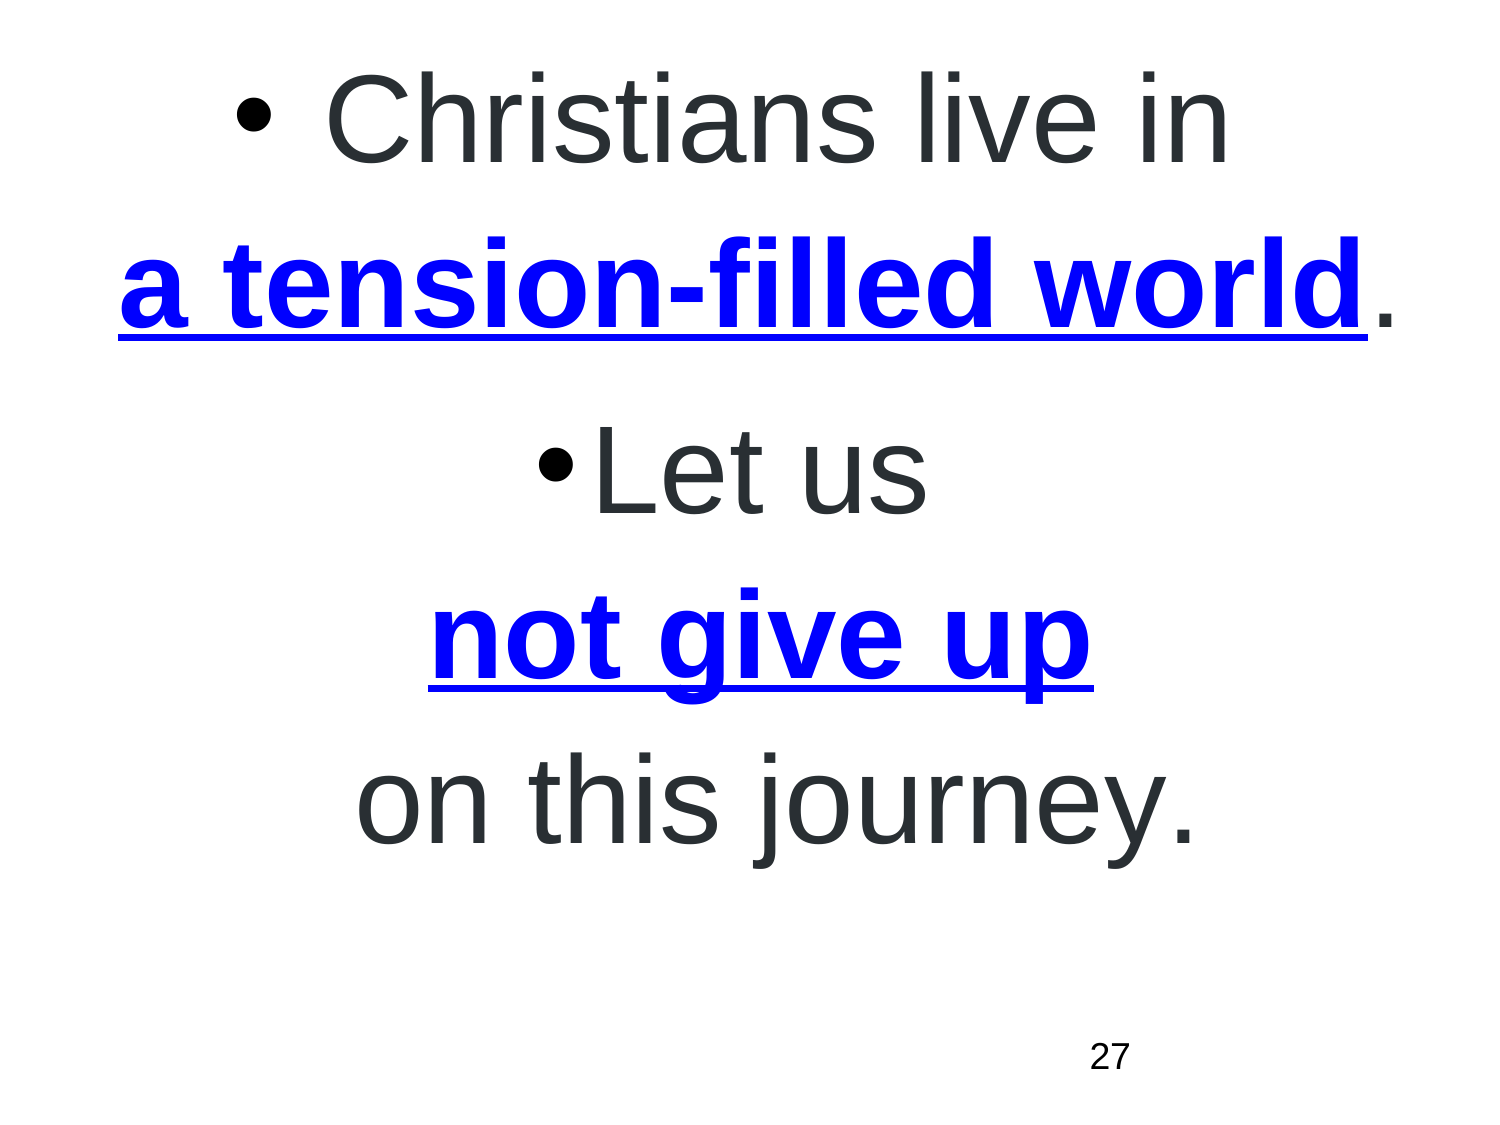

# Christians live in a tension-filled world.
Let us
not give up
on this journey.
27